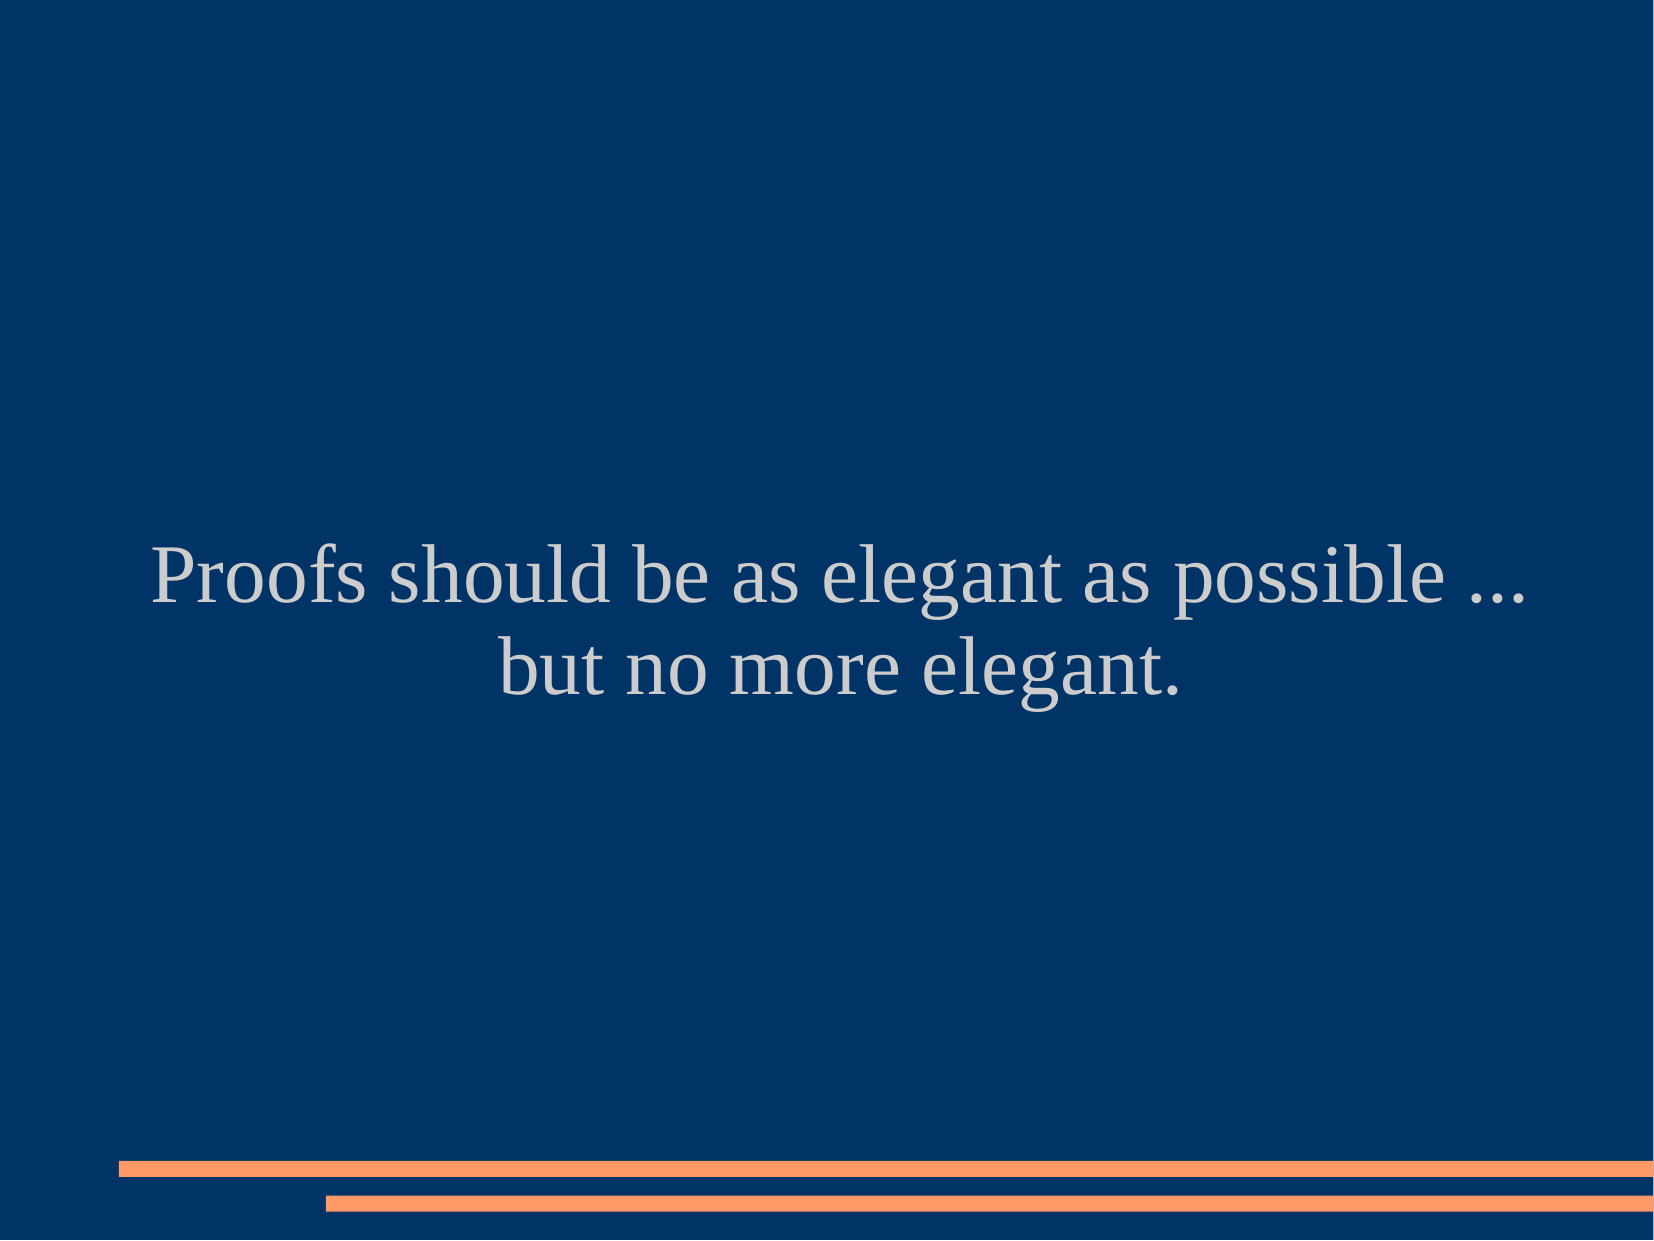

#
Proofs should be as elegant as possible ...
but no more elegant.